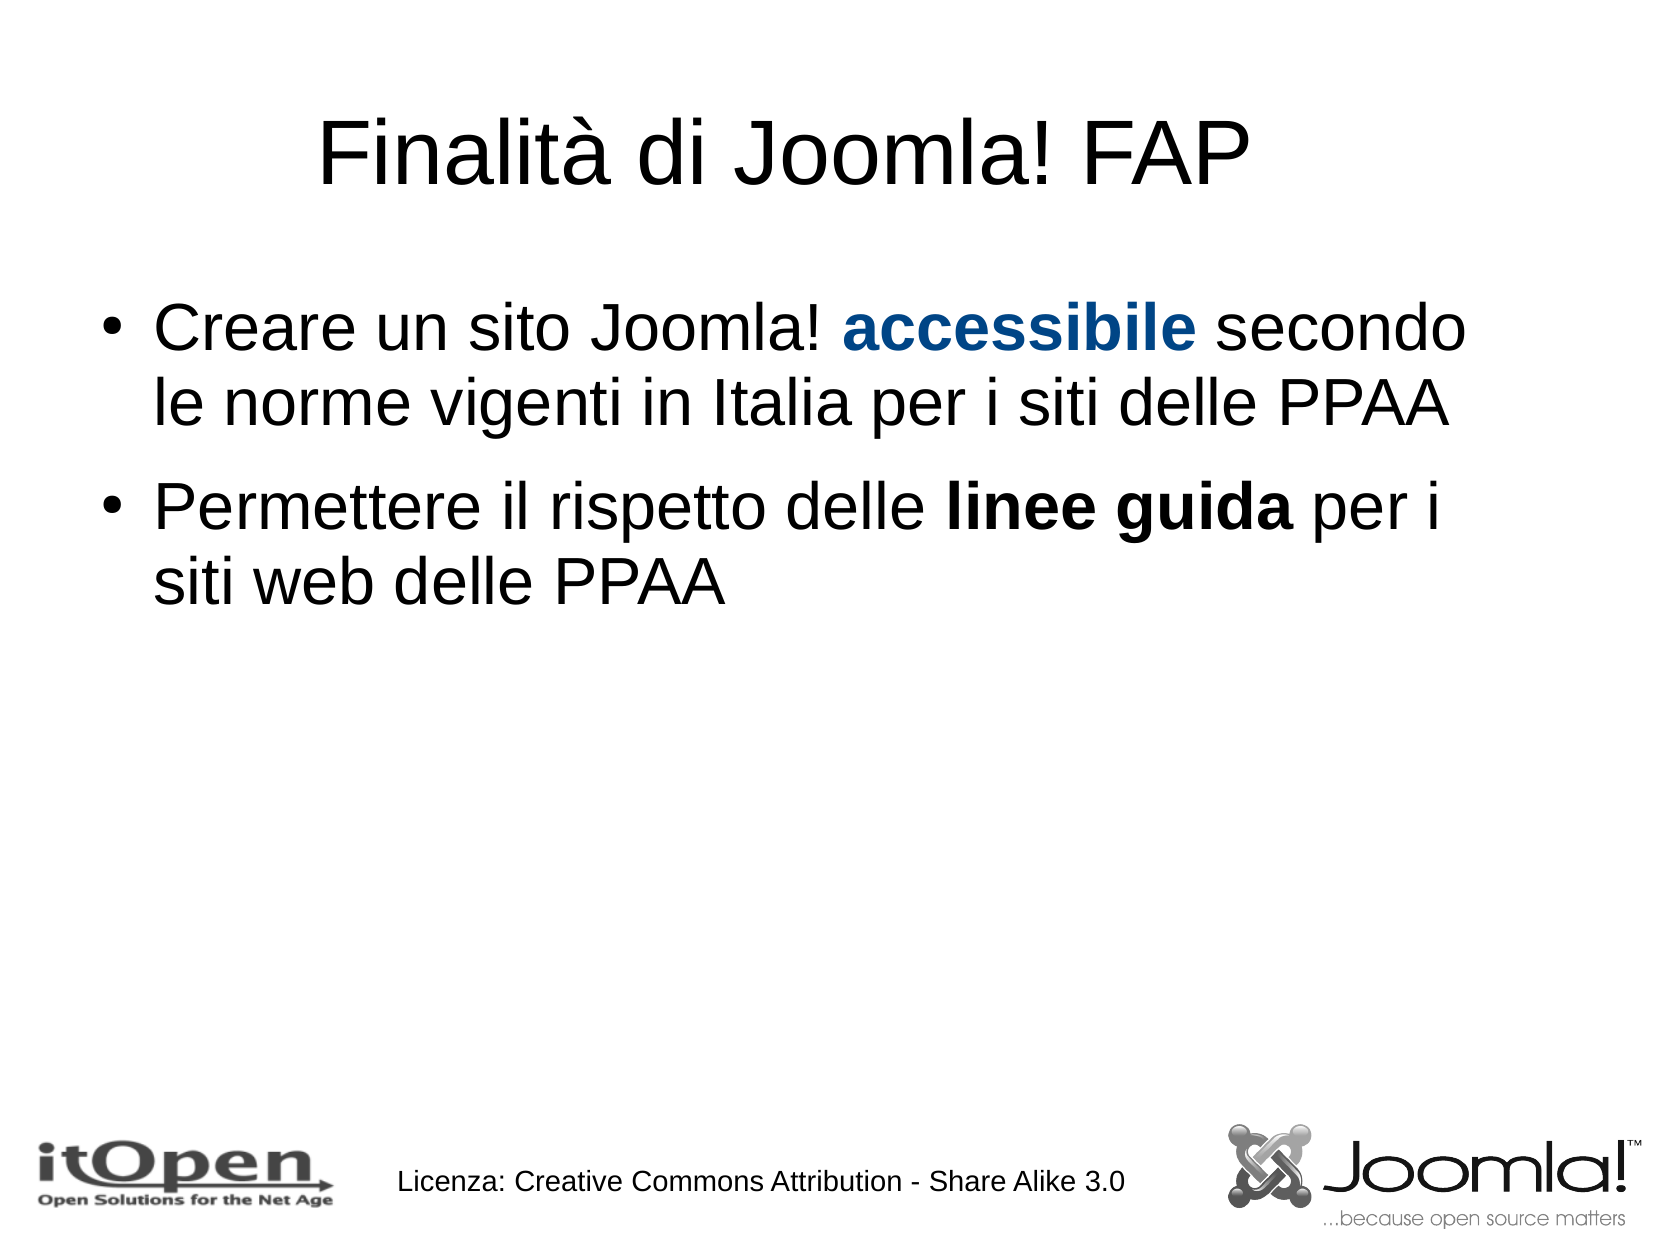

# Finalità di Joomla! FAP
Creare un sito Joomla! accessibile secondo le norme vigenti in Italia per i siti delle PPAA
Permettere il rispetto delle linee guida per i siti web delle PPAA